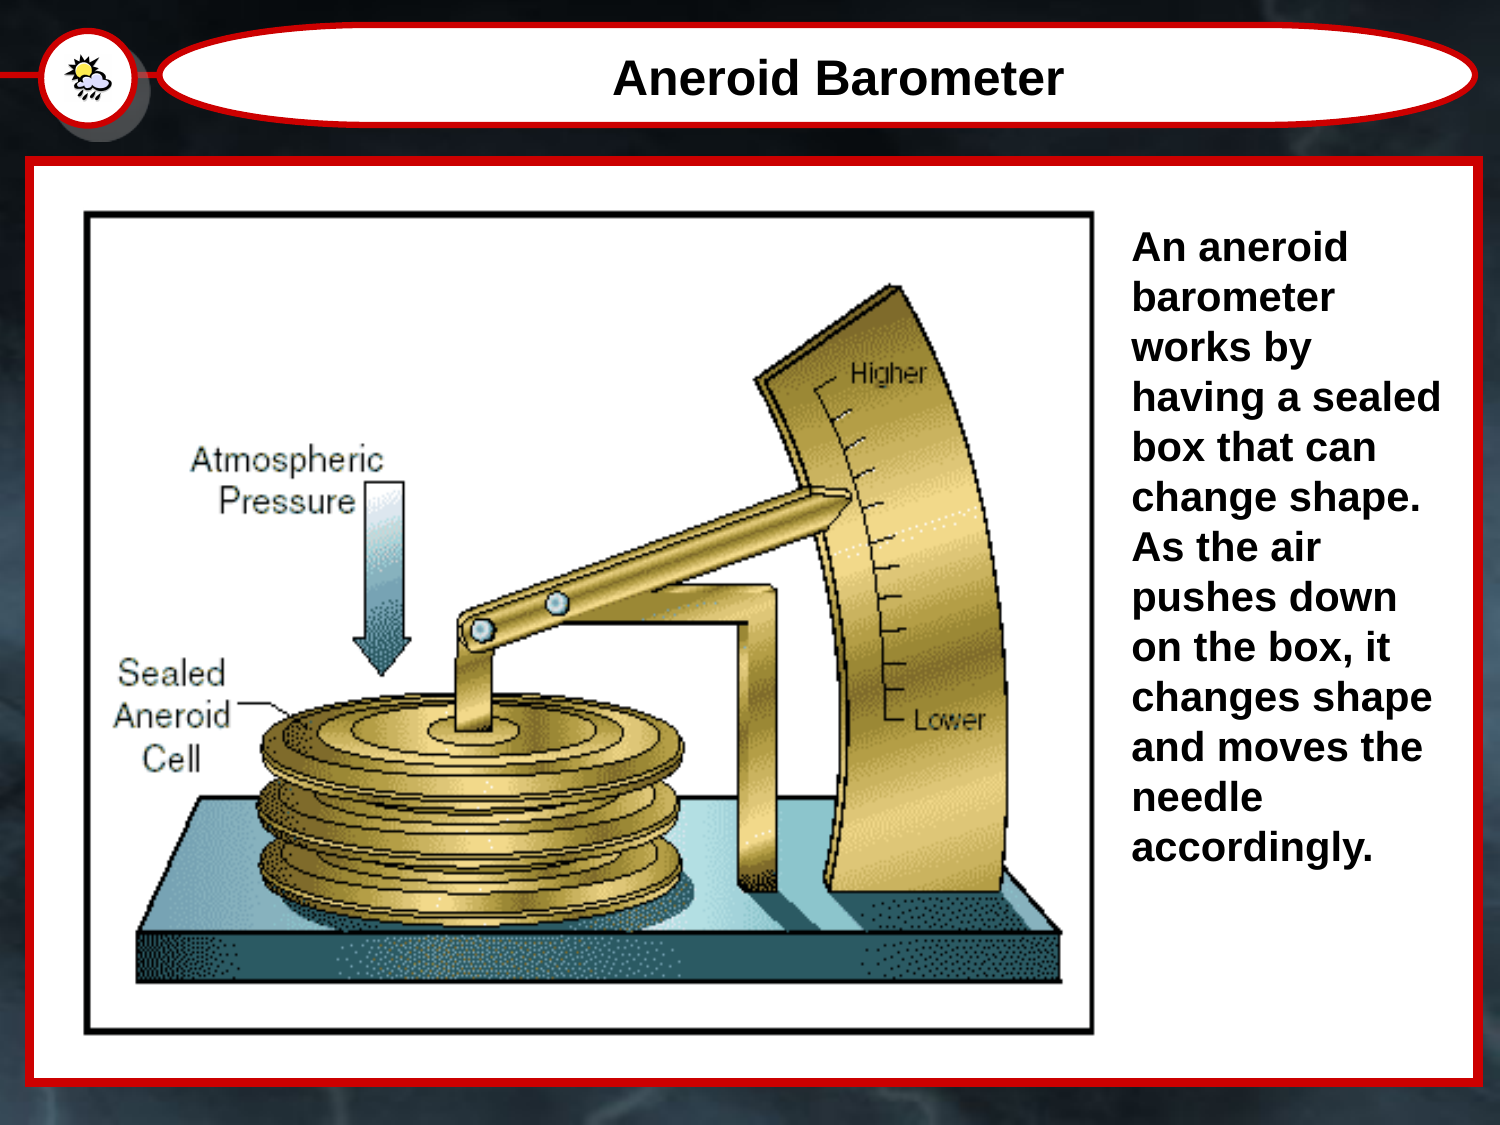

Aneroid Barometer
An aneroid barometer works by having a sealed box that can change shape. As the air pushes down on the box, it changes shape and moves the needle accordingly.